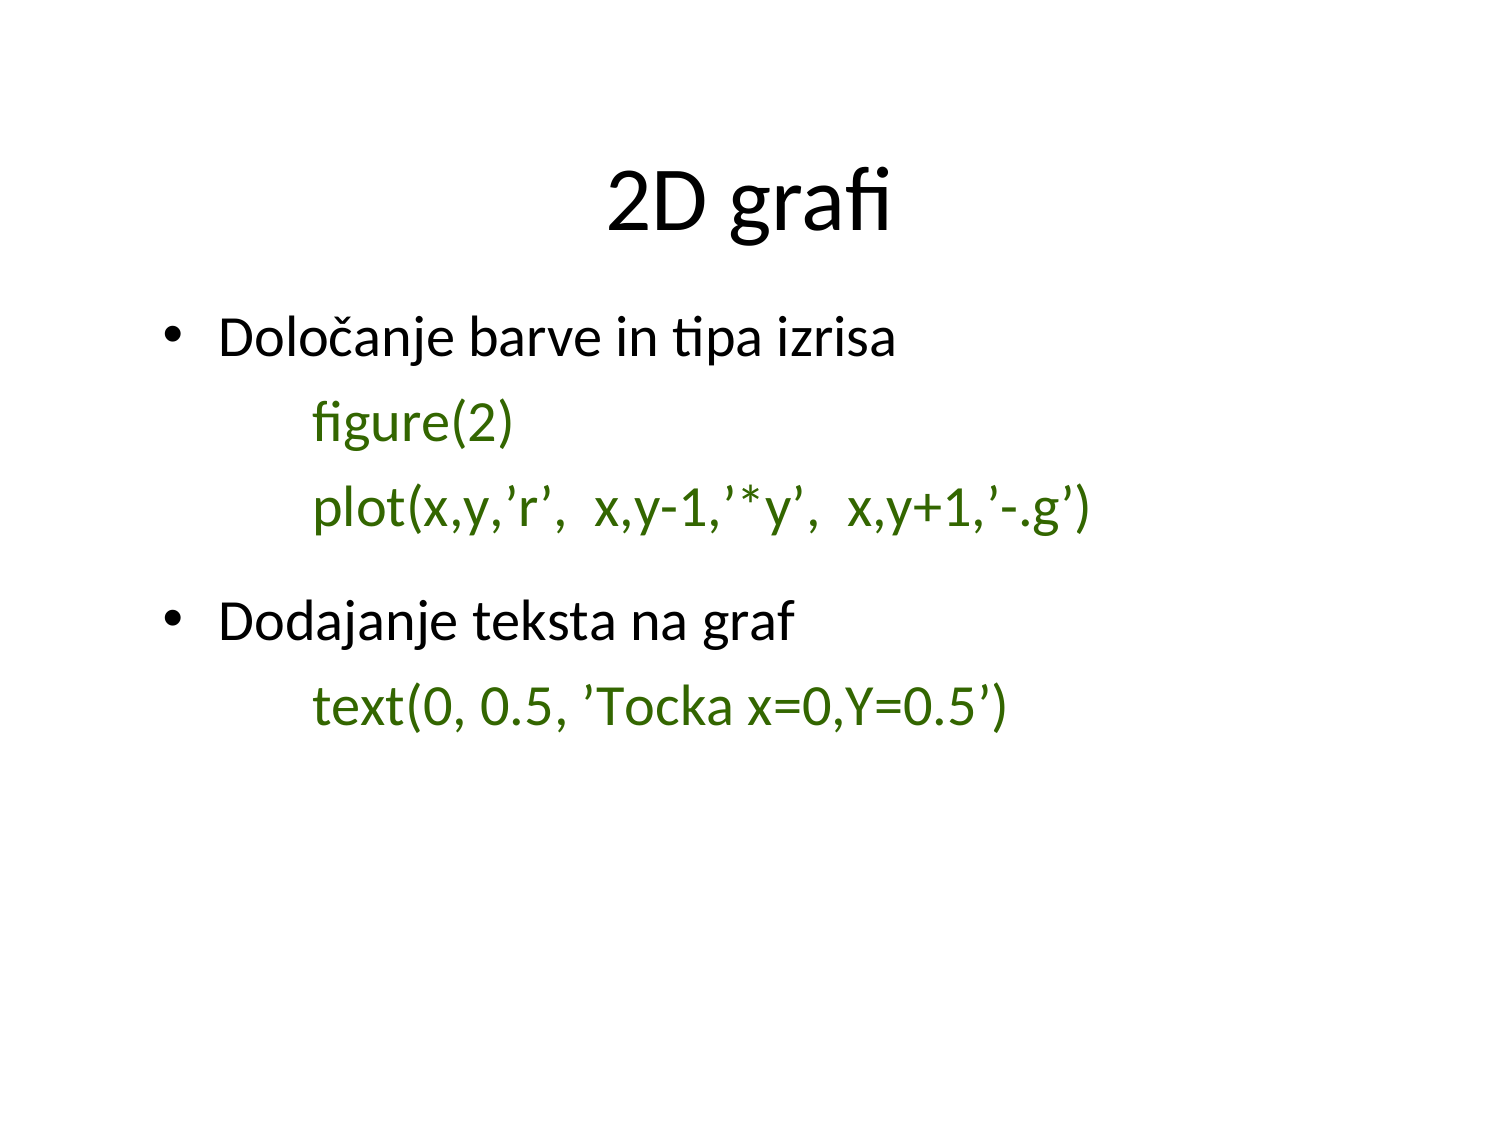

# 2D grafi
Določanje barve in tipa izrisa
		figure(2)
		plot(x,y,’r’, x,y-1,’*y’, x,y+1,’-.g’)
Dodajanje teksta na graf
		text(0, 0.5, ’Tocka x=0,Y=0.5’)